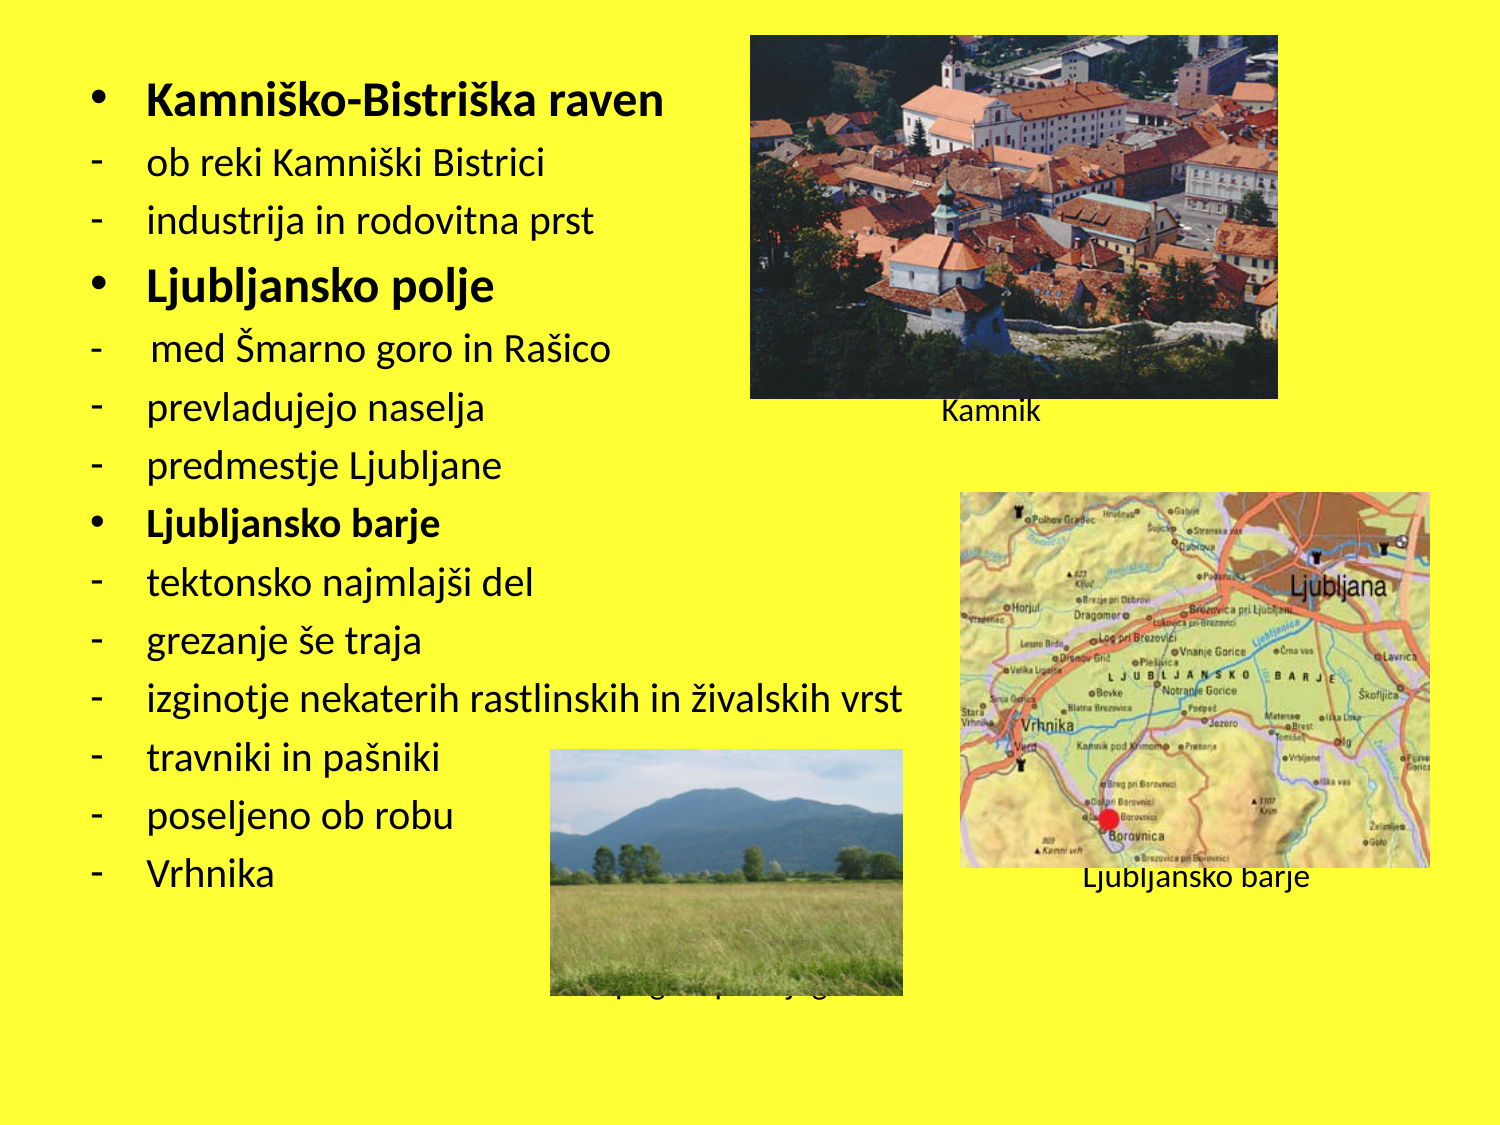

# Kamniško-Bistriška raven
ob reki Kamniški Bistrici
industrija in rodovitna prst
Ljubljansko polje
- med Šmarno goro in Rašico
prevladujejo naselja Kamnik
predmestje Ljubljane
Ljubljansko barje
tektonsko najmlajši del
grezanje še traja
izginotje nekaterih rastlinskih in živalskih vrst
travniki in pašniki
poseljeno ob robu
Vrhnika Ljubljansko barje
 pogled proti jugu